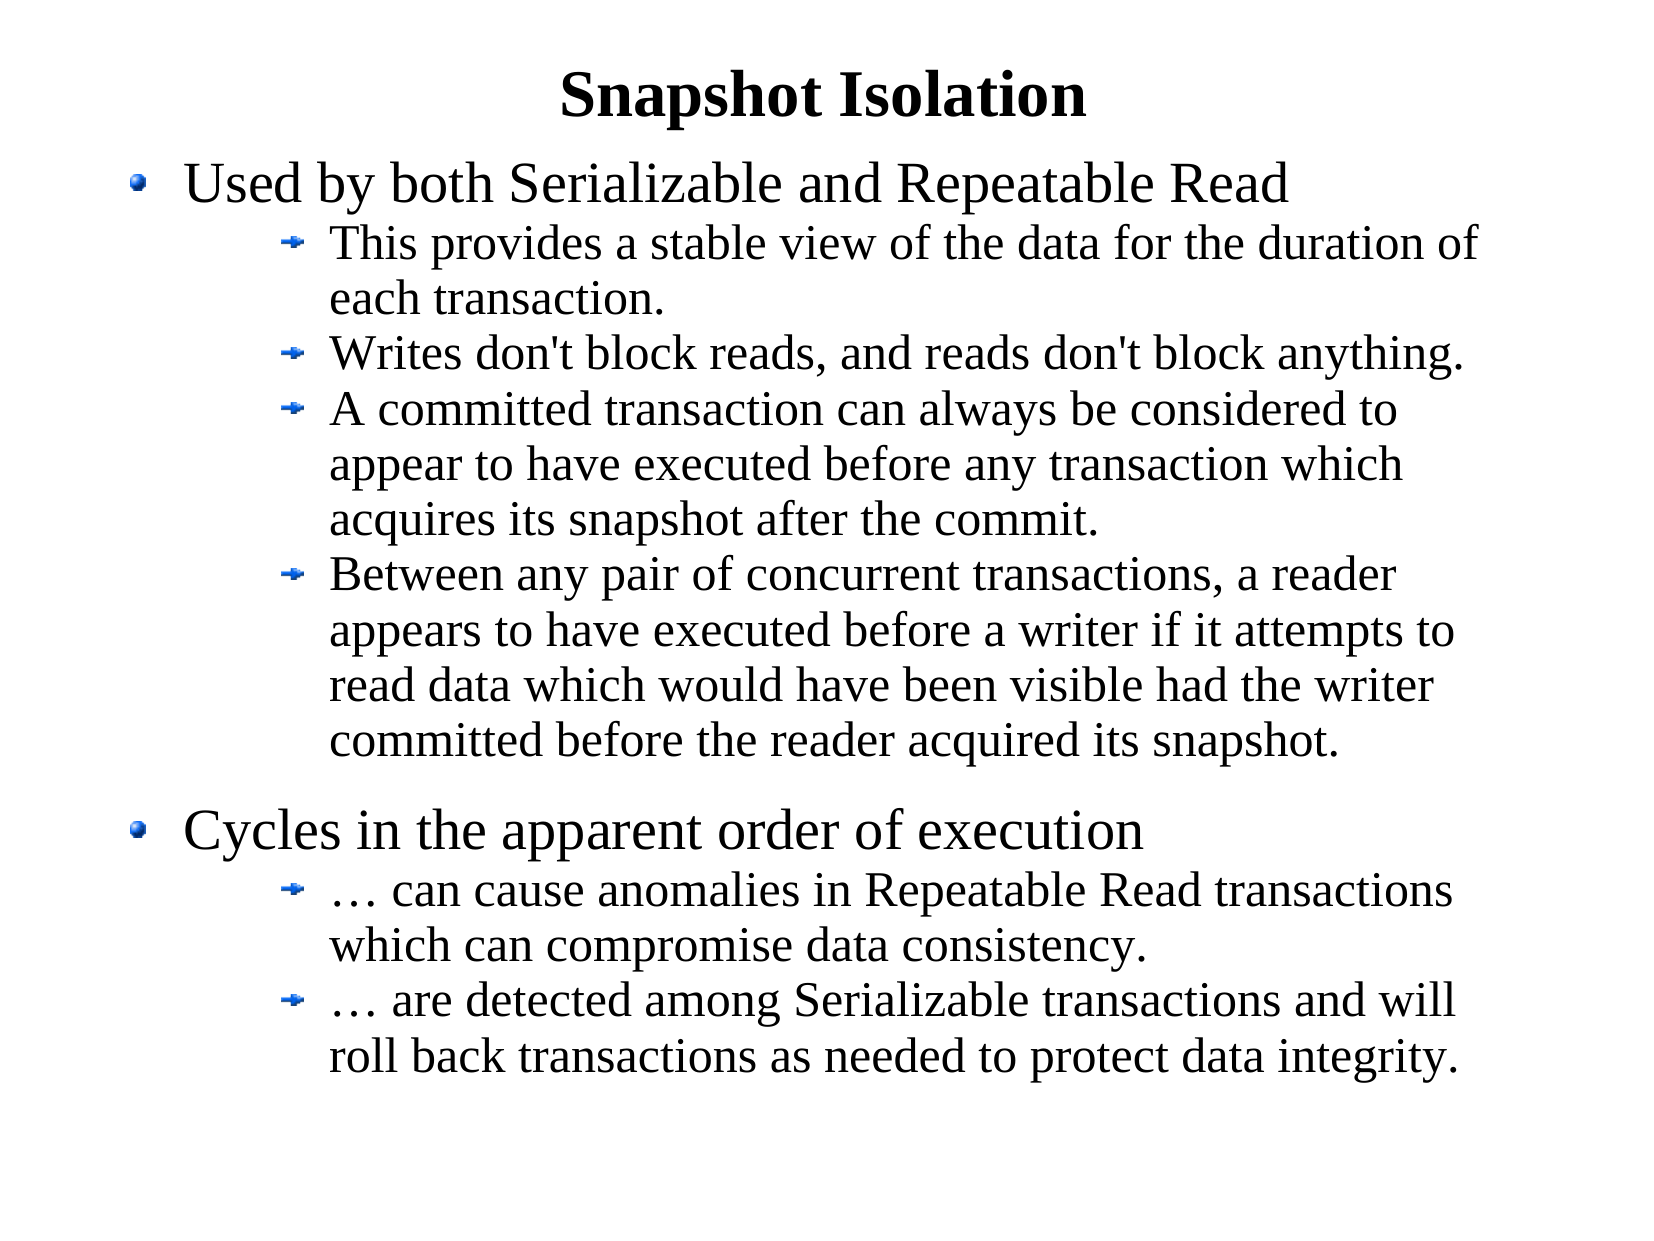

# Snapshot Isolation
Used by both Serializable and Repeatable Read
This provides a stable view of the data for the duration of each transaction.
Writes don't block reads, and reads don't block anything.
A committed transaction can always be considered to appear to have executed before any transaction which acquires its snapshot after the commit.
Between any pair of concurrent transactions, a reader appears to have executed before a writer if it attempts to read data which would have been visible had the writer committed before the reader acquired its snapshot.
Cycles in the apparent order of execution
… can cause anomalies in Repeatable Read transactions which can compromise data consistency.
… are detected among Serializable transactions and will roll back transactions as needed to protect data integrity.